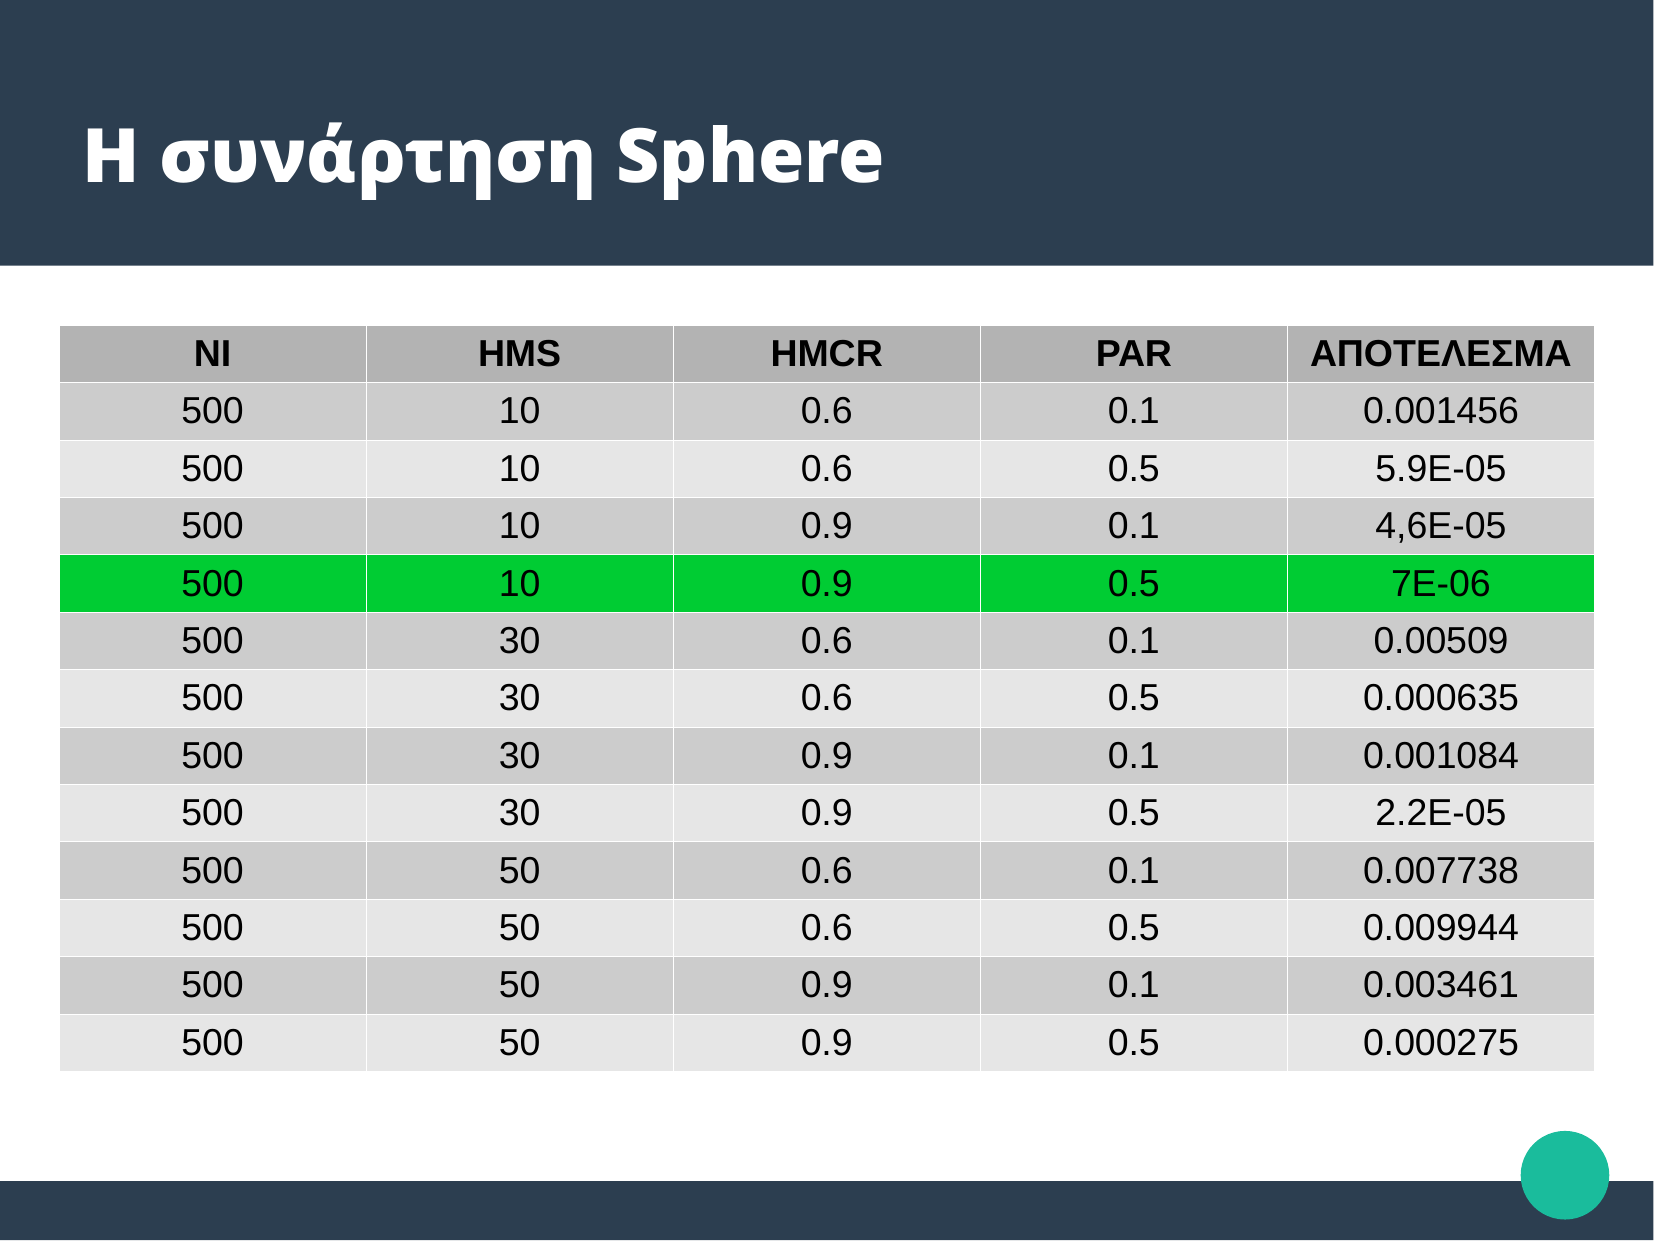

# Η συνάρτηση Sphere
| NI | HMS | HMCR | PAR | ΑΠΟΤΕΛΕΣΜΑ |
| --- | --- | --- | --- | --- |
| 500 | 10 | 0.6 | 0.1 | 0.001456 |
| 500 | 10 | 0.6 | 0.5 | 5.9E-05 |
| 500 | 10 | 0.9 | 0.1 | 4,6E-05 |
| 500 | 10 | 0.9 | 0.5 | 7E-06 |
| 500 | 30 | 0.6 | 0.1 | 0.00509 |
| 500 | 30 | 0.6 | 0.5 | 0.000635 |
| 500 | 30 | 0.9 | 0.1 | 0.001084 |
| 500 | 30 | 0.9 | 0.5 | 2.2E-05 |
| 500 | 50 | 0.6 | 0.1 | 0.007738 |
| 500 | 50 | 0.6 | 0.5 | 0.009944 |
| 500 | 50 | 0.9 | 0.1 | 0.003461 |
| 500 | 50 | 0.9 | 0.5 | 0.000275 |